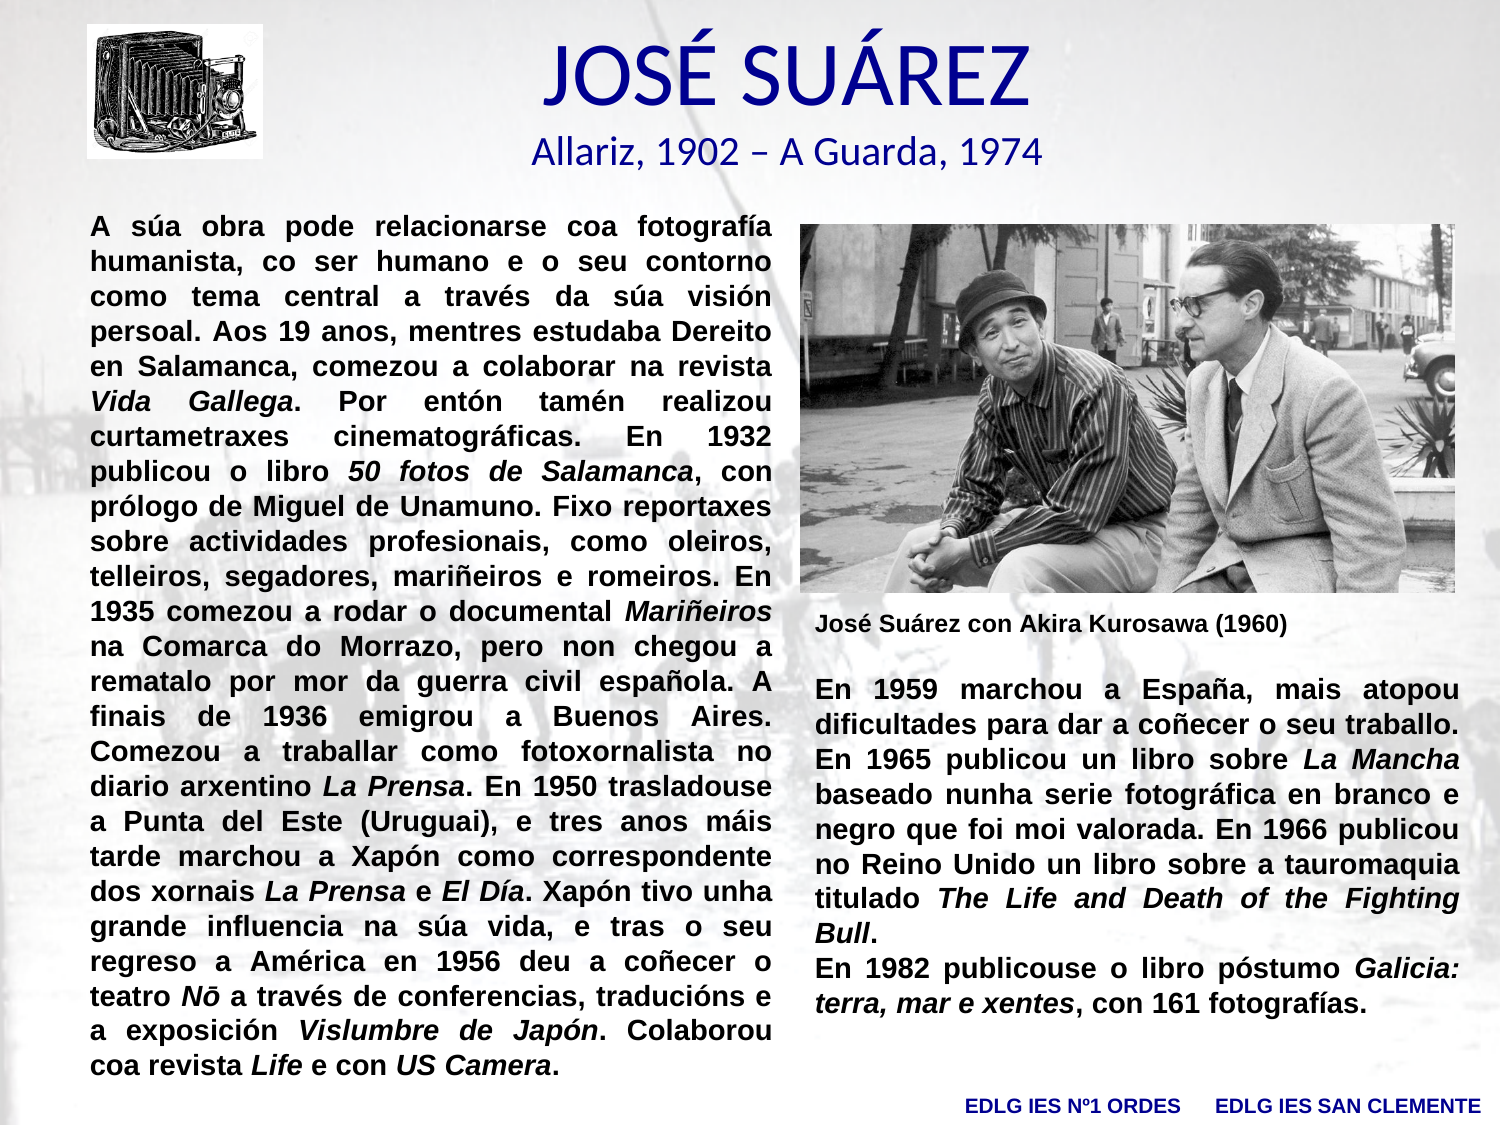

# JOSÉ SUÁREZ Allariz, 1902 – A Guarda, 1974
A súa obra pode relacionarse coa fotografía humanista, co ser humano e o seu contorno como tema central a través da súa visión persoal. Aos 19 anos, mentres estudaba Dereito en Salamanca, comezou a colaborar na revista Vida Gallega. Por entón tamén realizou curtametraxes cinematográficas. En 1932 publicou o libro 50 fotos de Salamanca, con prólogo de Miguel de Unamuno. Fixo reportaxes sobre actividades profesionais, como oleiros, telleiros, segadores, mariñeiros e romeiros. En 1935 comezou a rodar o documental Mariñeiros na Comarca do Morrazo, pero non chegou a rematalo por mor da guerra civil española. A finais de 1936 emigrou a Buenos Aires. Comezou a traballar como fotoxornalista no diario arxentino La Prensa. En 1950 trasladouse a Punta del Este (Uruguai), e tres anos máis tarde marchou a Xapón como correspondente dos xornais La Prensa e El Día. Xapón tivo unha grande influencia na súa vida, e tras o seu regreso a América en 1956 deu a coñecer o teatro Nō a través de conferencias, traducións e a exposición Vislumbre de Japón. Colaborou coa revista Life e con US Camera.
José Suárez con Akira Kurosawa (1960)
En 1959 marchou a España, mais atopou dificultades para dar a coñecer o seu traballo. En 1965 publicou un libro sobre La Mancha baseado nunha serie fotográfica en branco e negro que foi moi valorada. En 1966 publicou no Reino Unido un libro sobre a tauromaquia titulado The Life and Death of the Fighting Bull.
En 1982 publicouse o libro póstumo Galicia: terra, mar e xentes, con 161 fotografías.
EDLG IES Nº1 ORDES EDLG IES SAN CLEMENTE